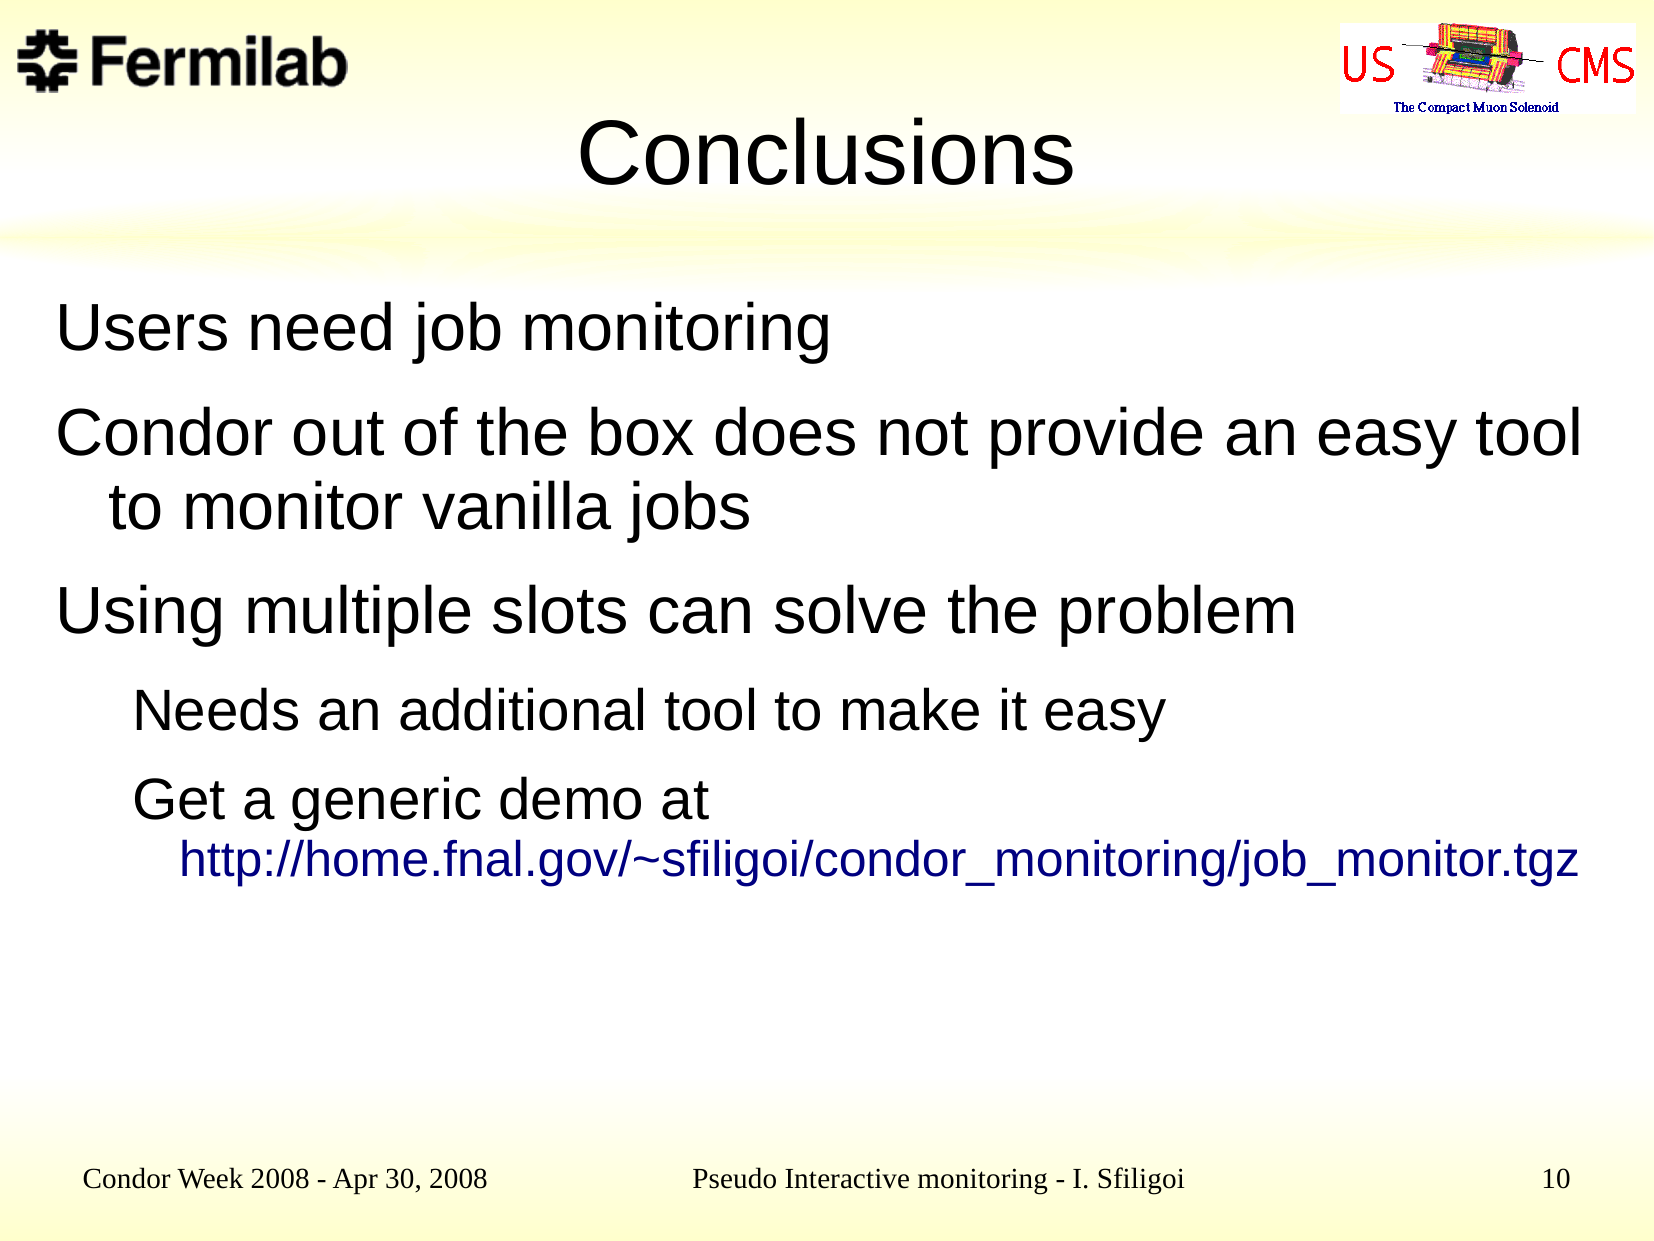

# Conclusions
Users need job monitoring
Condor out of the box does not provide an easy tool to monitor vanilla jobs
Using multiple slots can solve the problem
Needs an additional tool to make it easy
Get a generic demo at http://home.fnal.gov/~sfiligoi/condor_monitoring/job_monitor.tgz
Condor Week 2008 - Apr 30, 2008
Pseudo Interactive monitoring - I. Sfiligoi
10